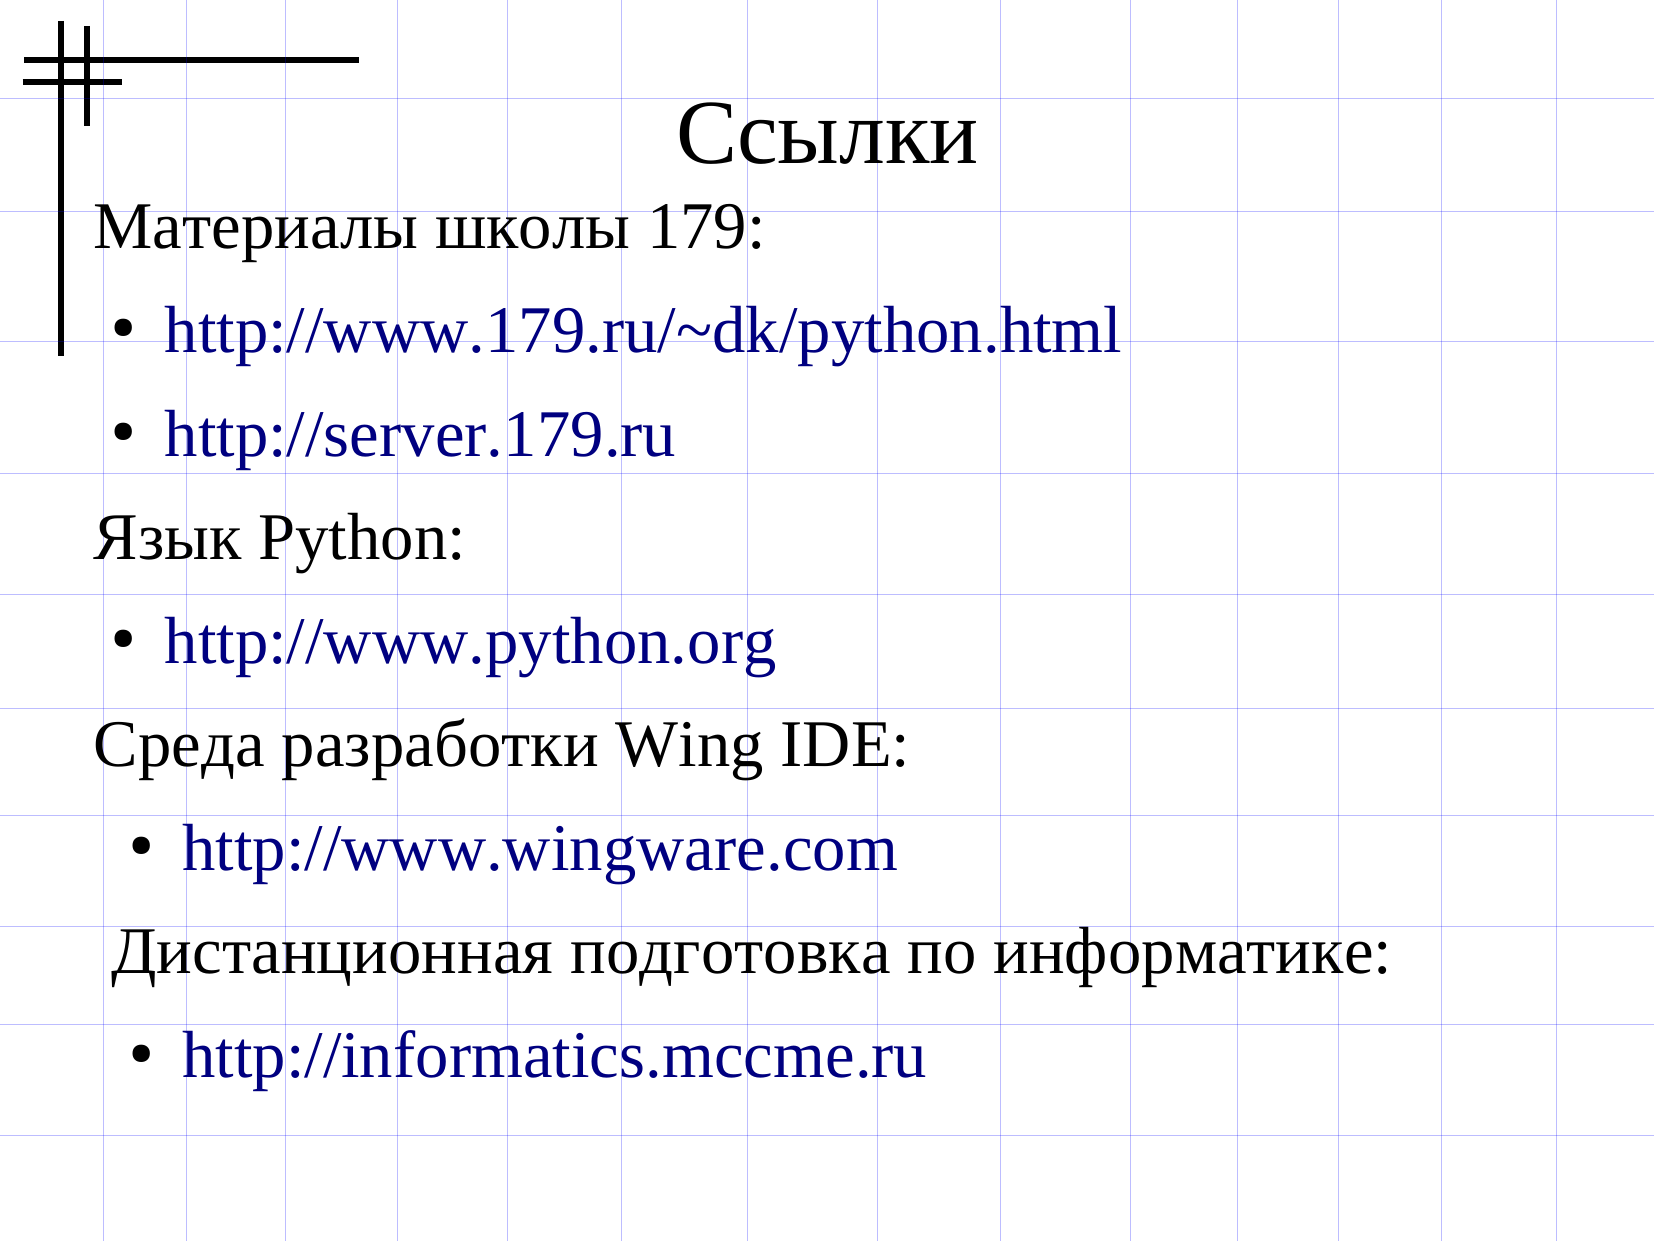

# Cсылки
Материалы школы 179:
http://www.179.ru/~dk/python.html
http://server.179.ru
Язык Python:
http://www.python.org
Среда разработки Wing IDE:
http://www.wingware.com
Дистанционная подготовка по информатике:
http://informatics.mccme.ru